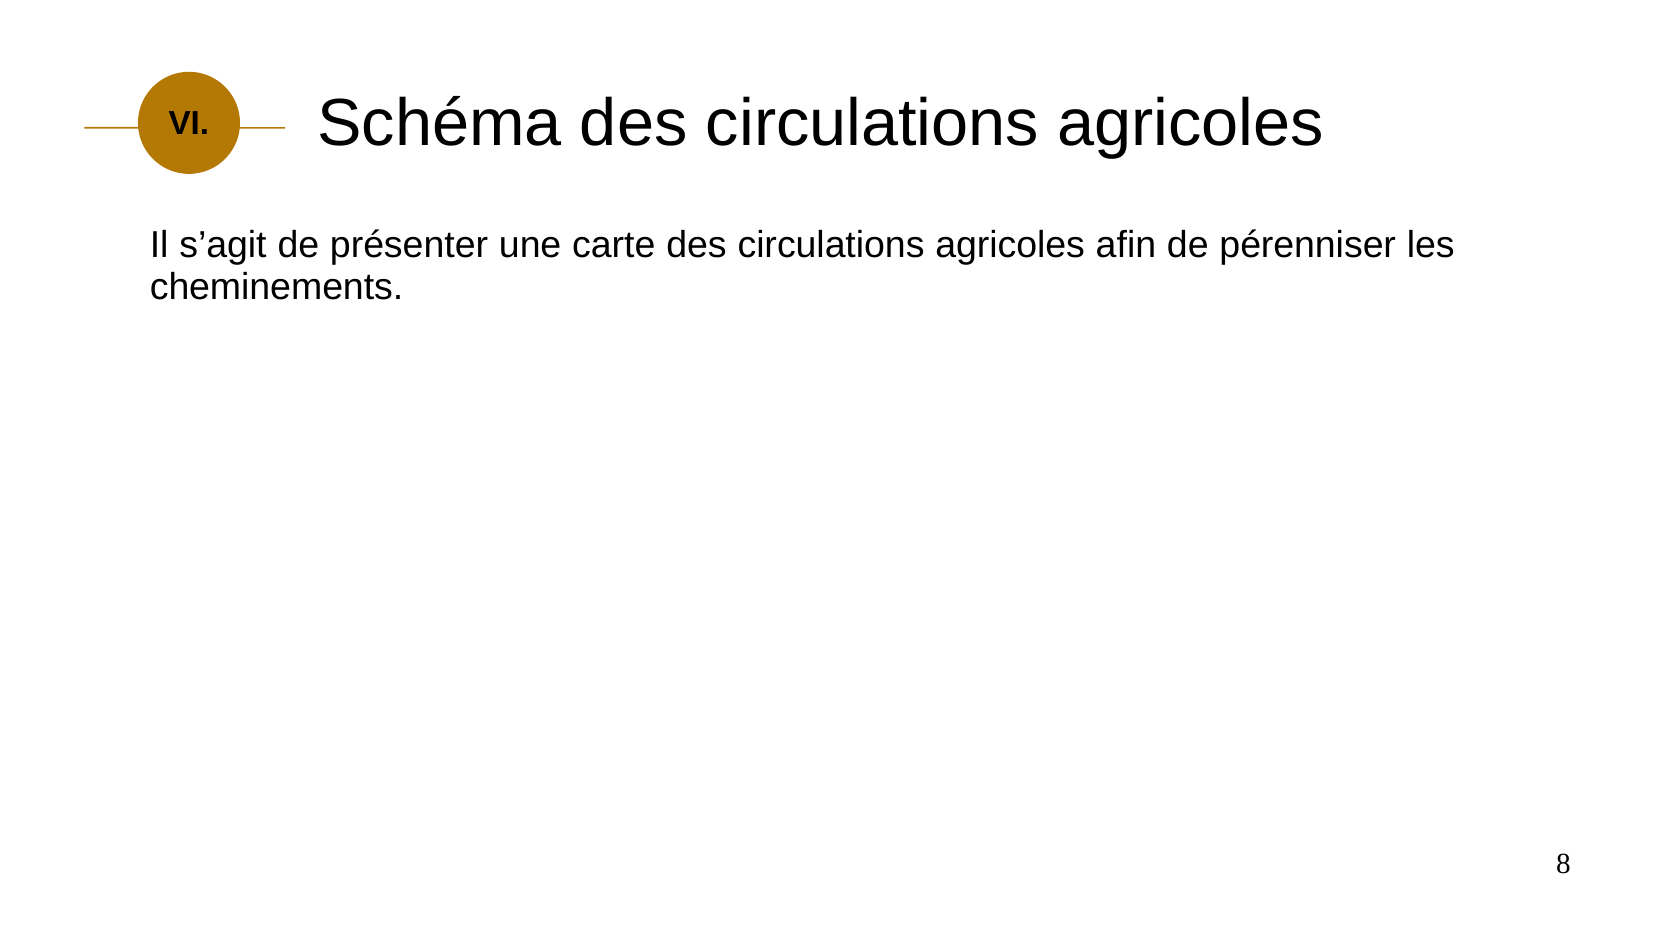

# Schéma des circulations agricoles
VI.
Il s’agit de présenter une carte des circulations agricoles afin de pérenniser les cheminements.
8